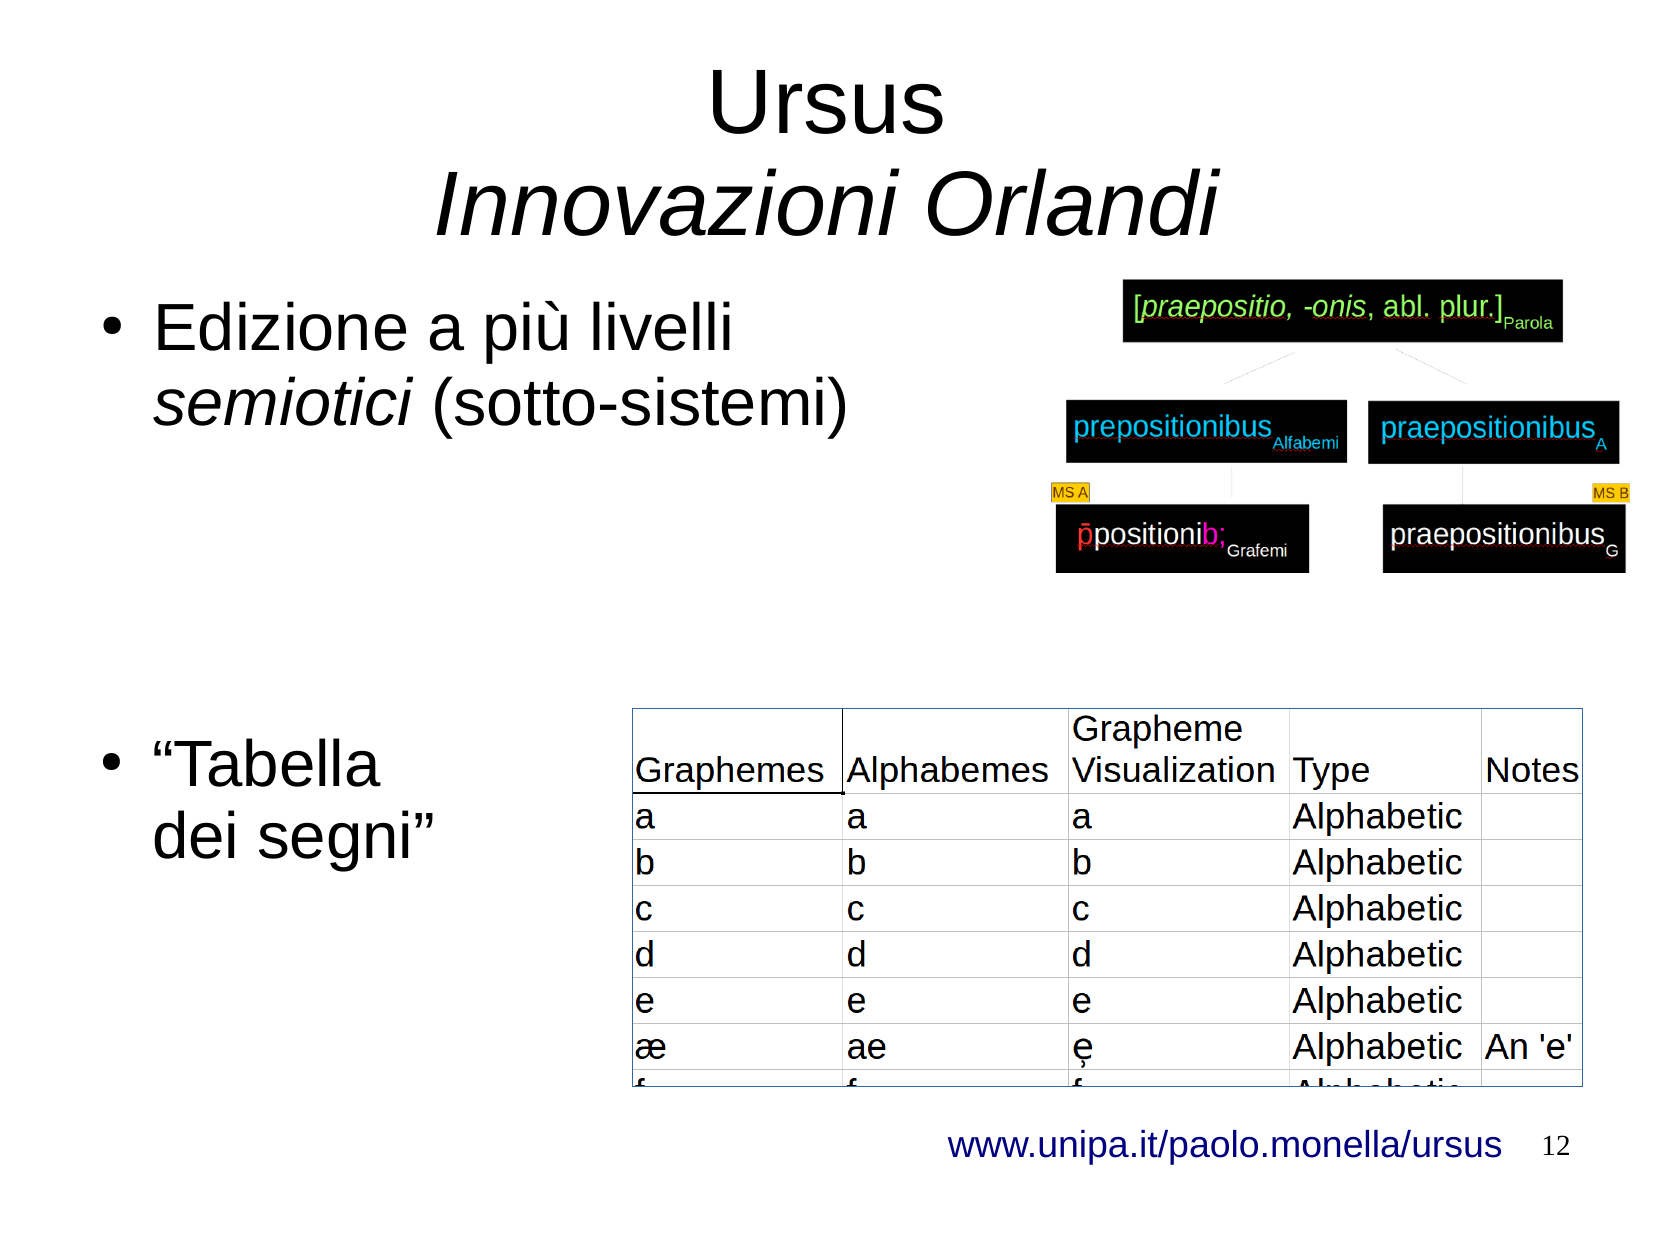

# Ursus Innovazioni Orlandi
Edizione a più livelli
semiotici (sotto-sistemi)
“Tabella
dei segni”
www.unipa.it/paolo.monella/ursus
12